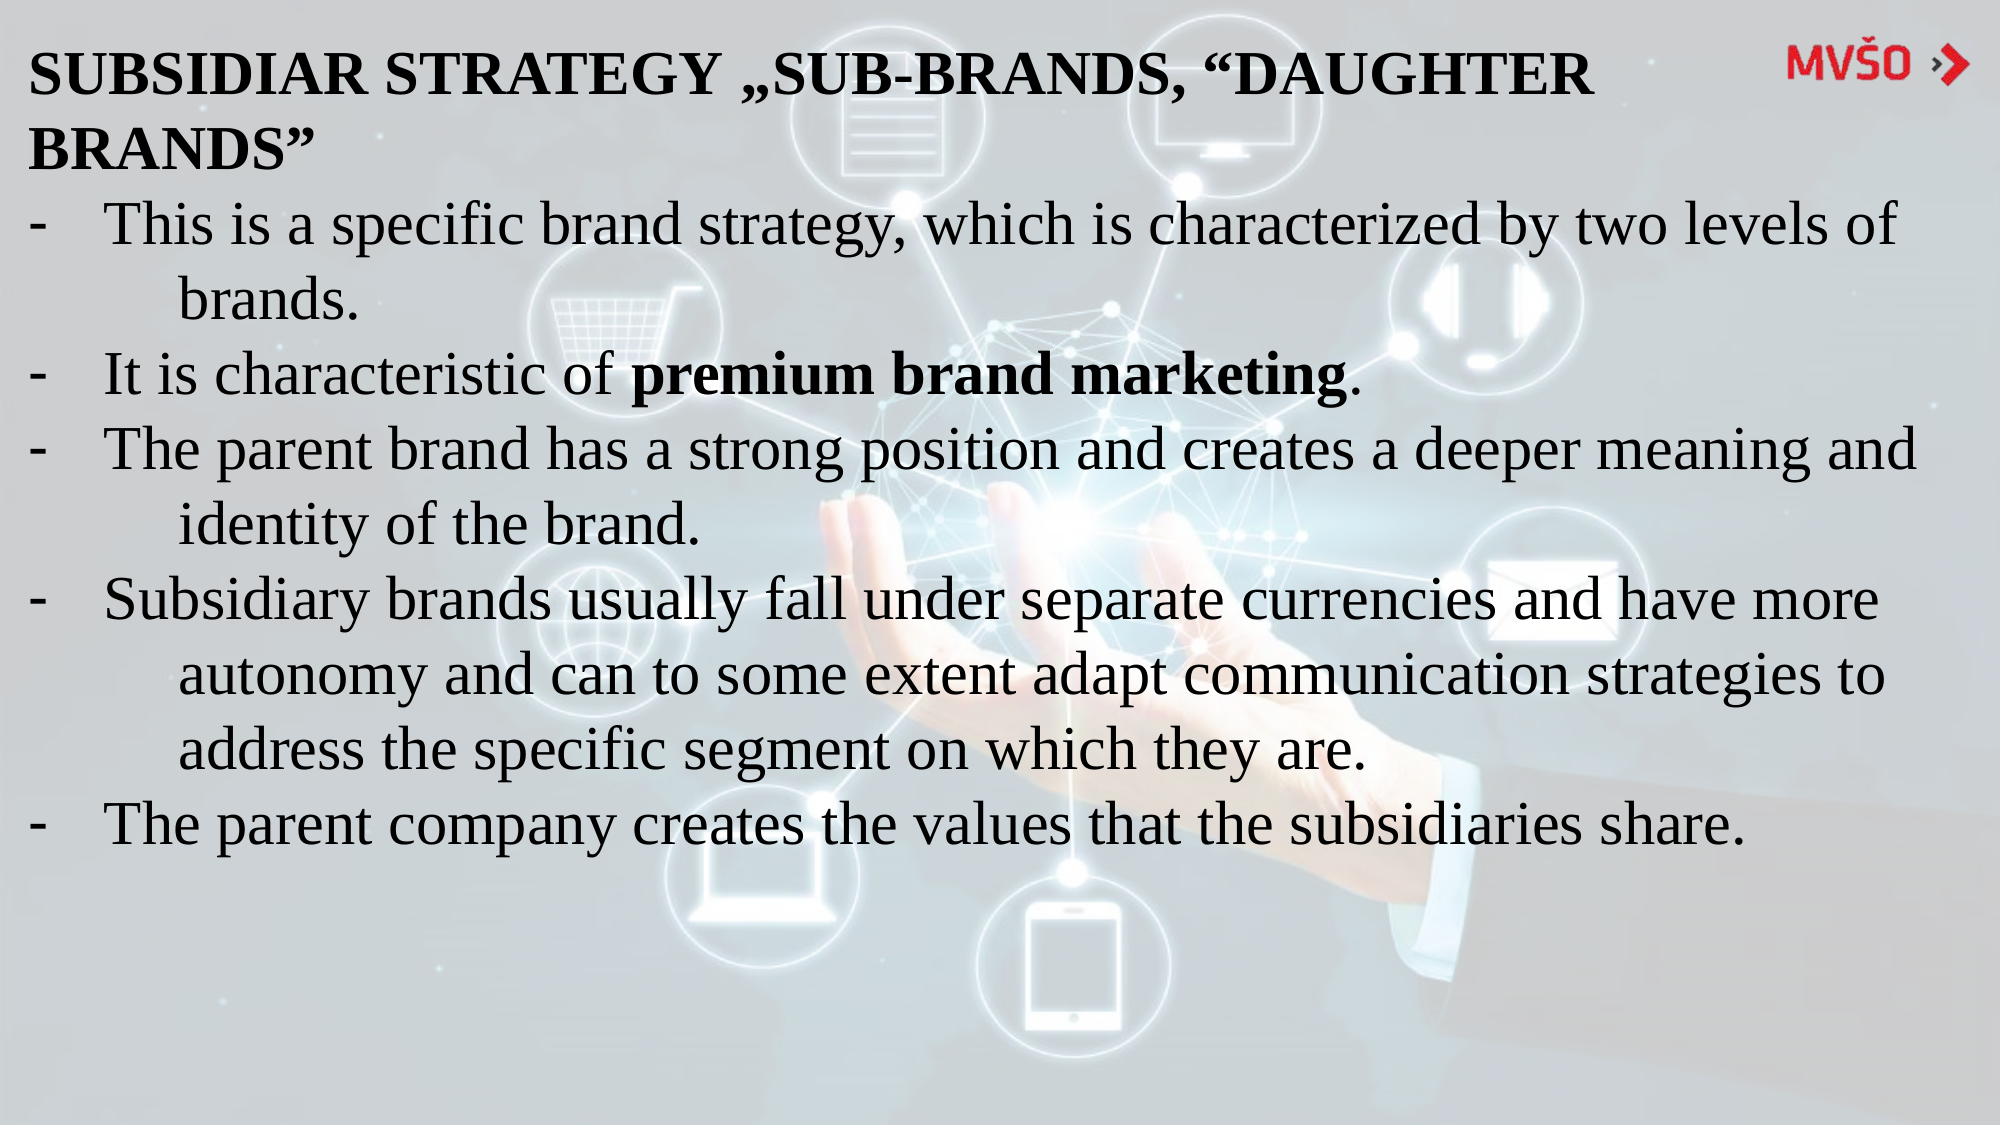

SUBSIDIAR STRATEGY „SUB-BRANDS, “DAUGHTER
BRANDS”
This is a specific brand strategy, which is characterized by two levels of brands.
It is characteristic of premium brand marketing.
The parent brand has a strong position and creates a deeper meaning and identity of the brand.
Subsidiary brands usually fall under separate currencies and have more autonomy and can to some extent adapt communication strategies to address the specific segment on which they are.
The parent company creates the values that the subsidiaries share.